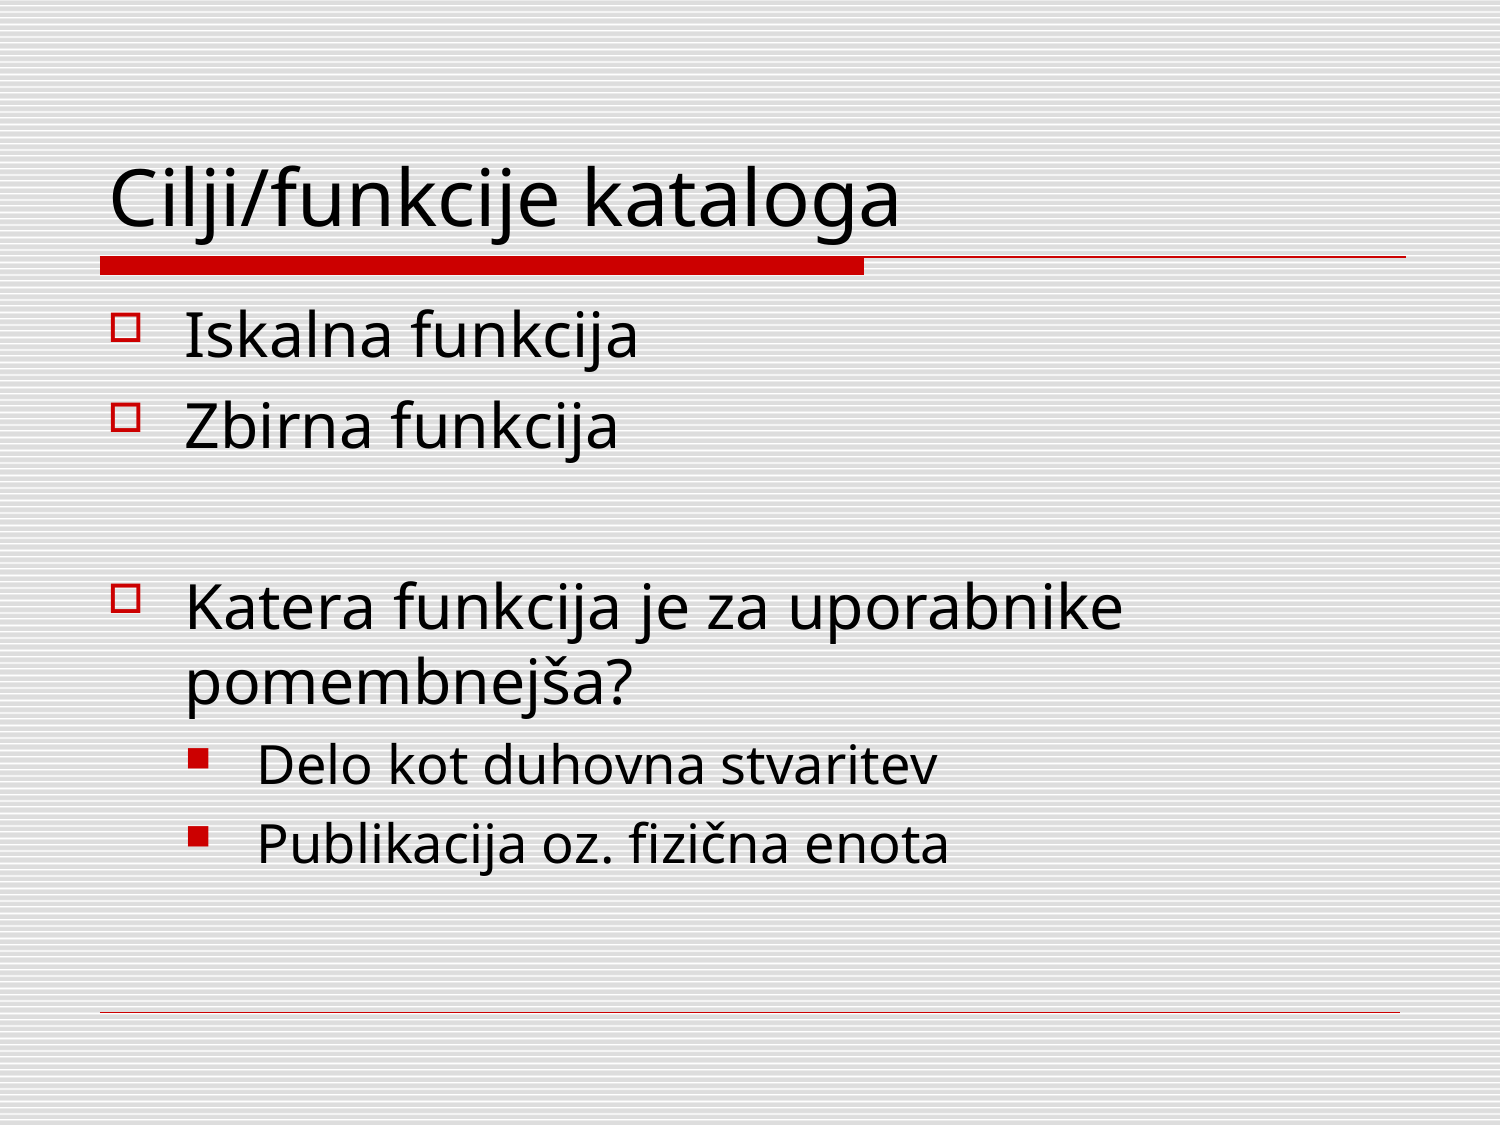

# Cilji/funkcije kataloga
Iskalna funkcija
Zbirna funkcija
Katera funkcija je za uporabnike pomembnejša?
Delo kot duhovna stvaritev
Publikacija oz. fizična enota